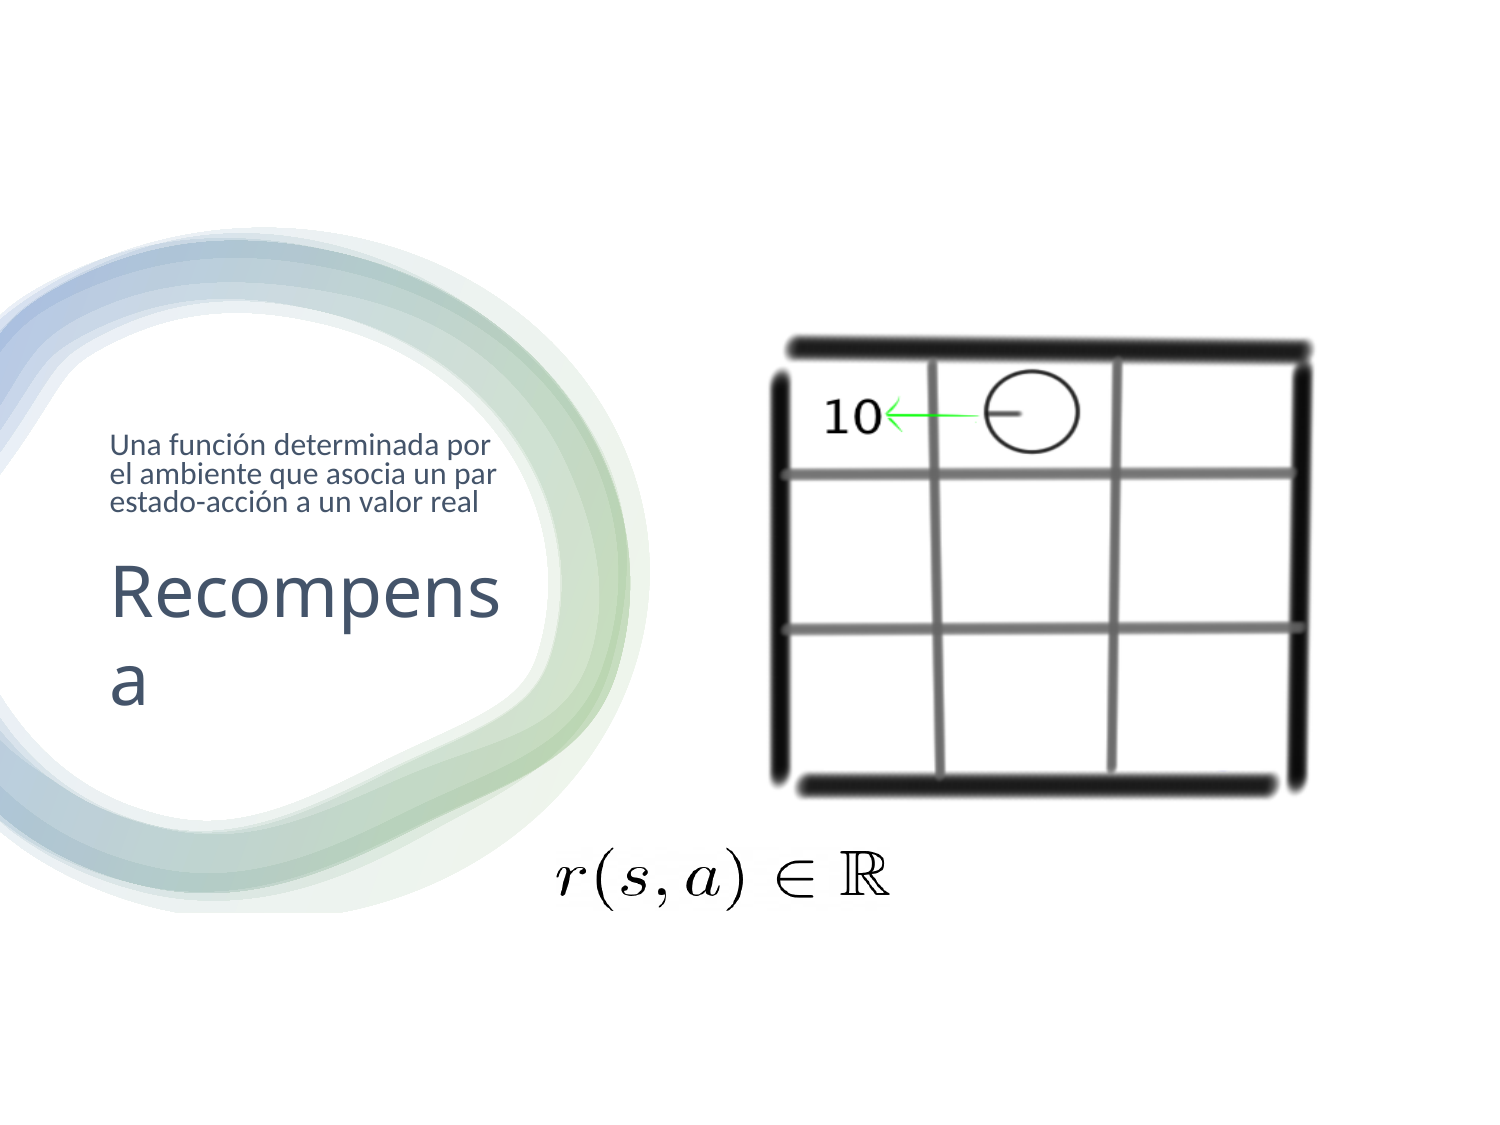

Una función determinada por el ambiente que asocia un par estado-acción a un valor real
# Recompensa